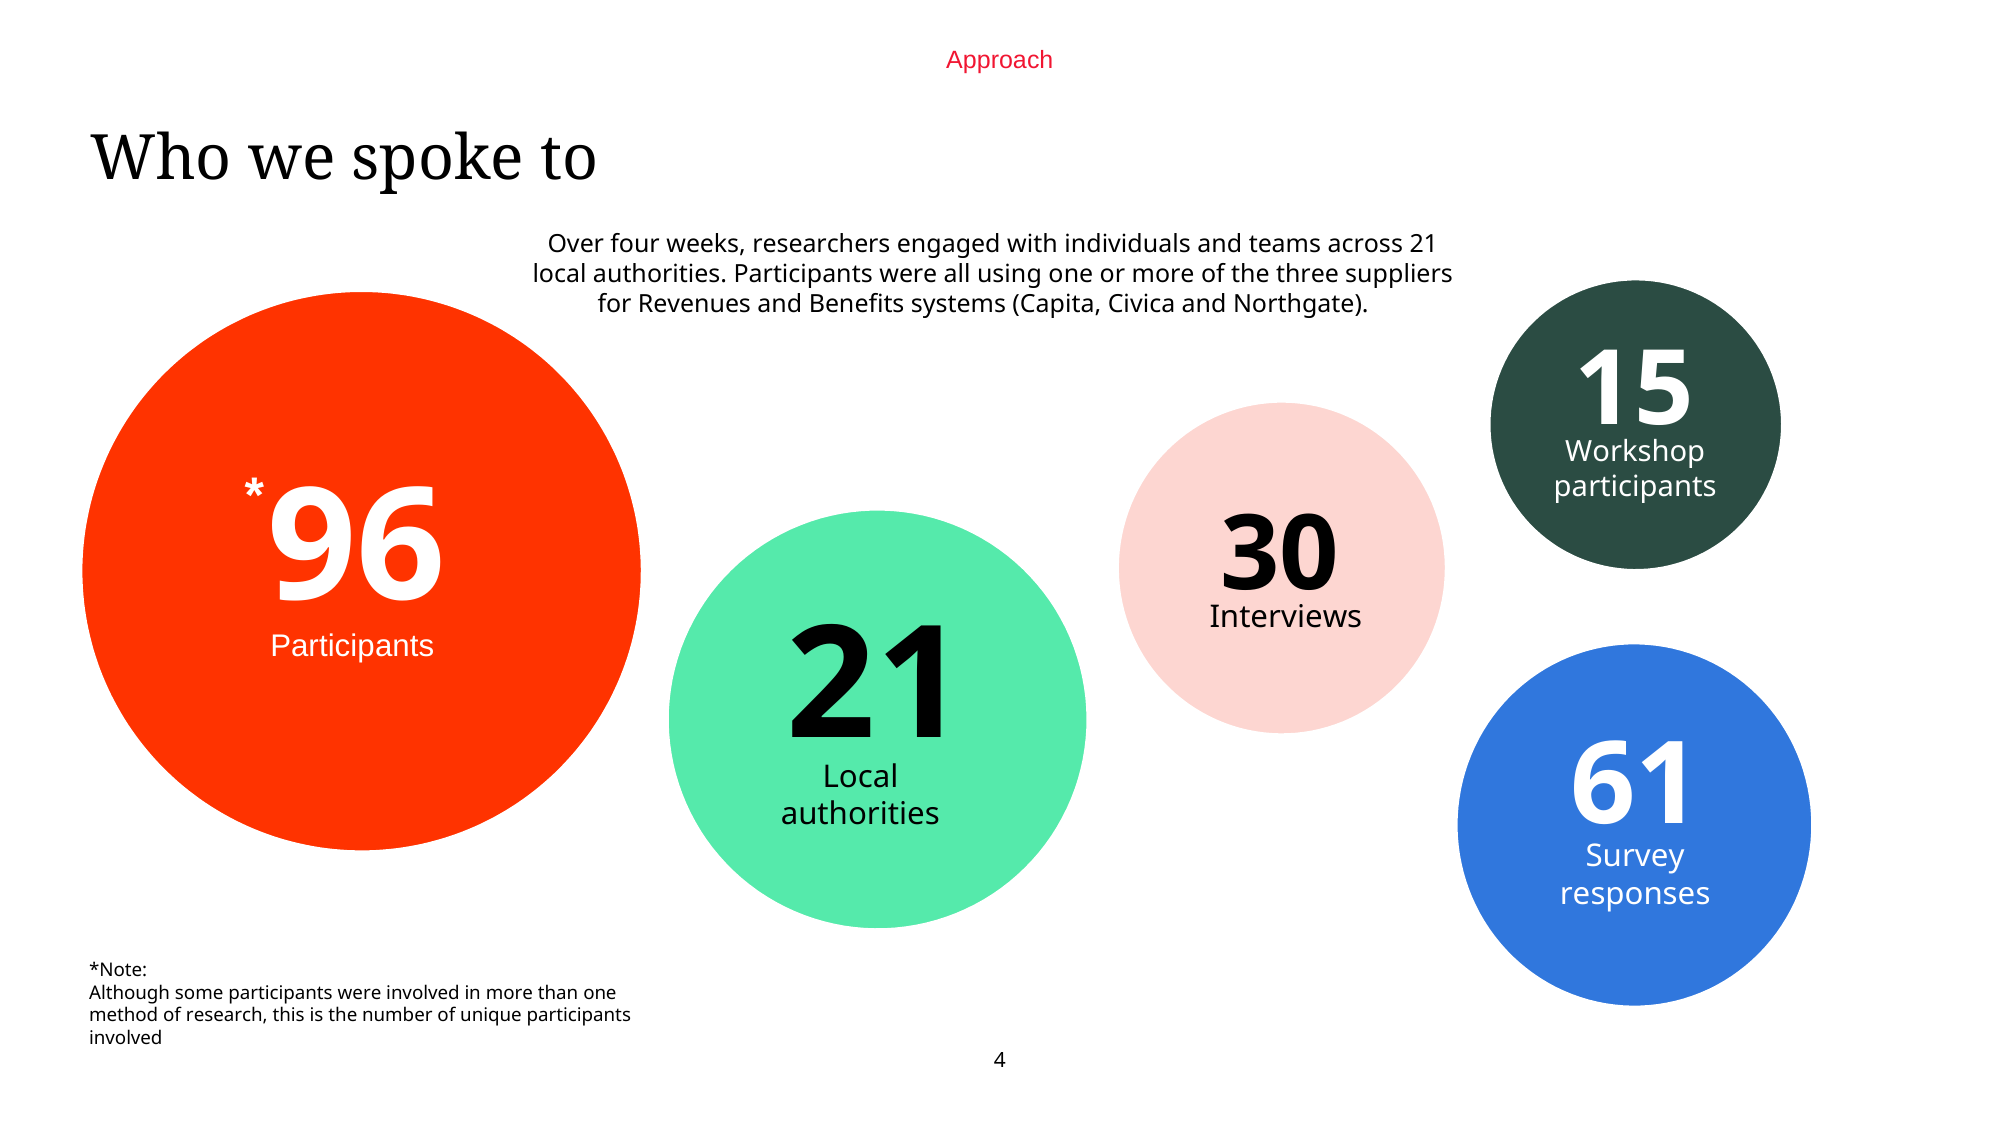

Approach
Who we spoke to
Over four weeks, researchers engaged with individuals and teams across 21 local authorities. Participants were all using one or more of the three suppliers for Revenues and Benefits systems (Capita, Civica and Northgate).
96
*
15
30
Interviews
Workshop participants
21
Participants
61
Local
authorities
Survey responses
*Note:
Although some participants were involved in more than one method of research, this is the number of unique participants involved